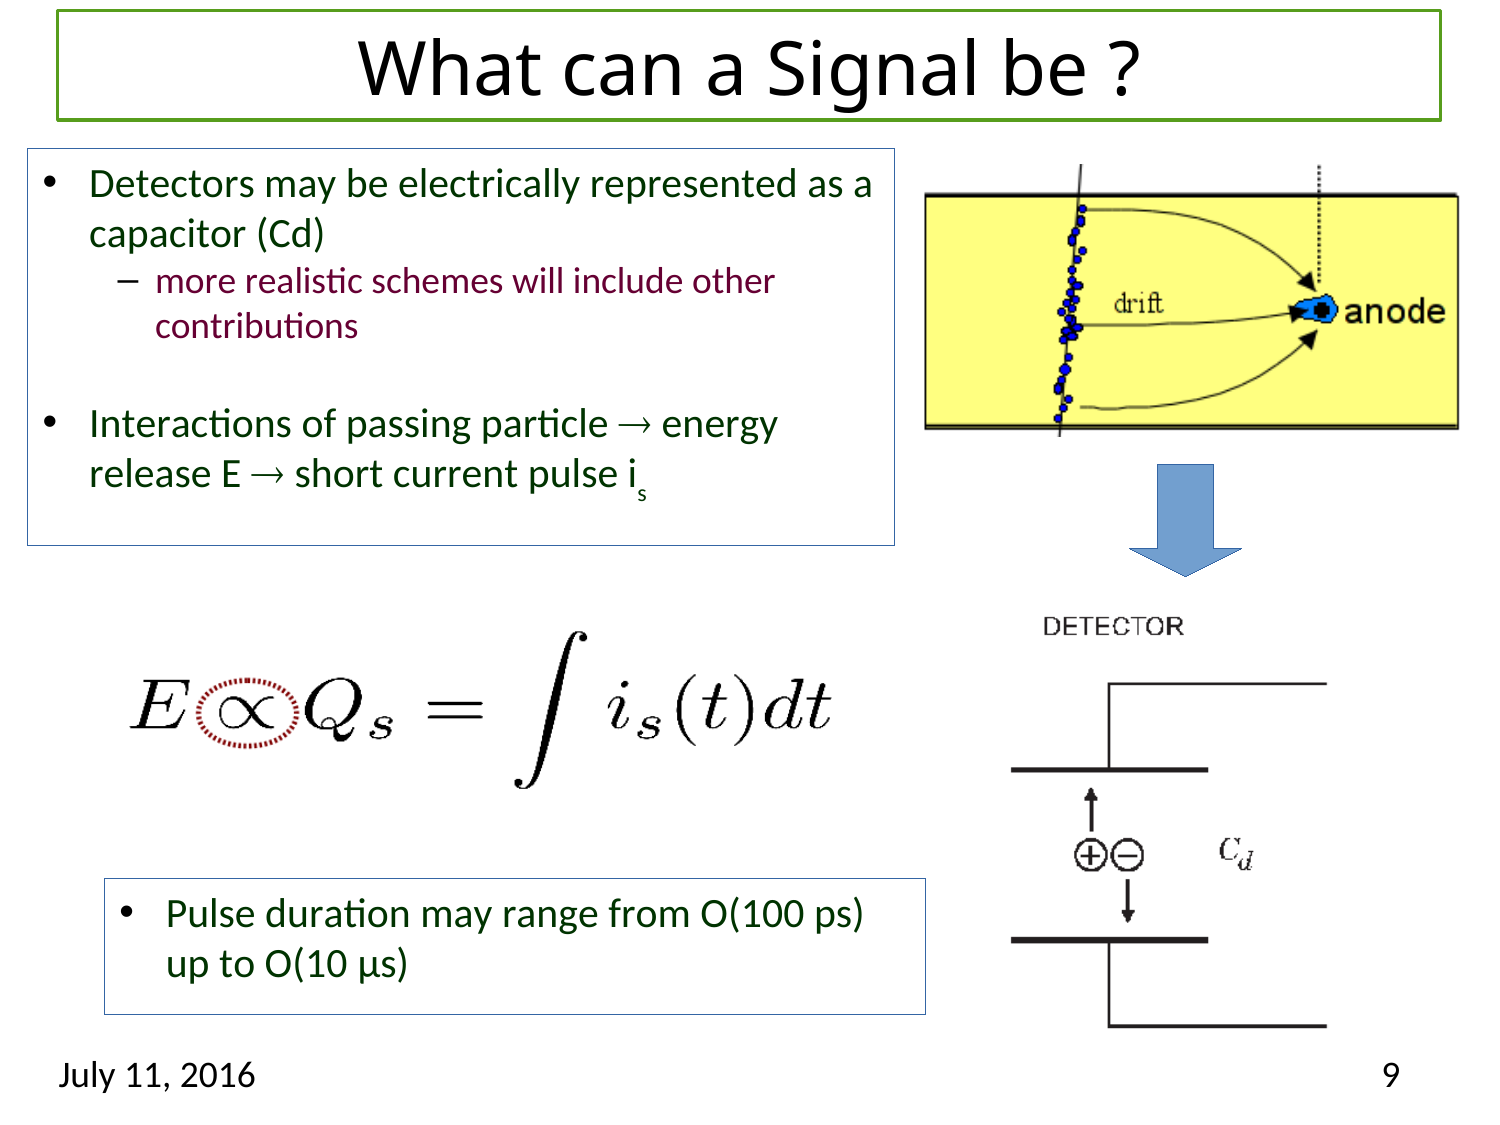

# What can a Signal be ?
Detectors may be electrically represented as a capacitor (Cd)
more realistic schemes will include other contributions
Interactions of passing particle  energy release E  short current pulse is
Pulse duration may range from O(100 ps) up to O(10 μs)
9